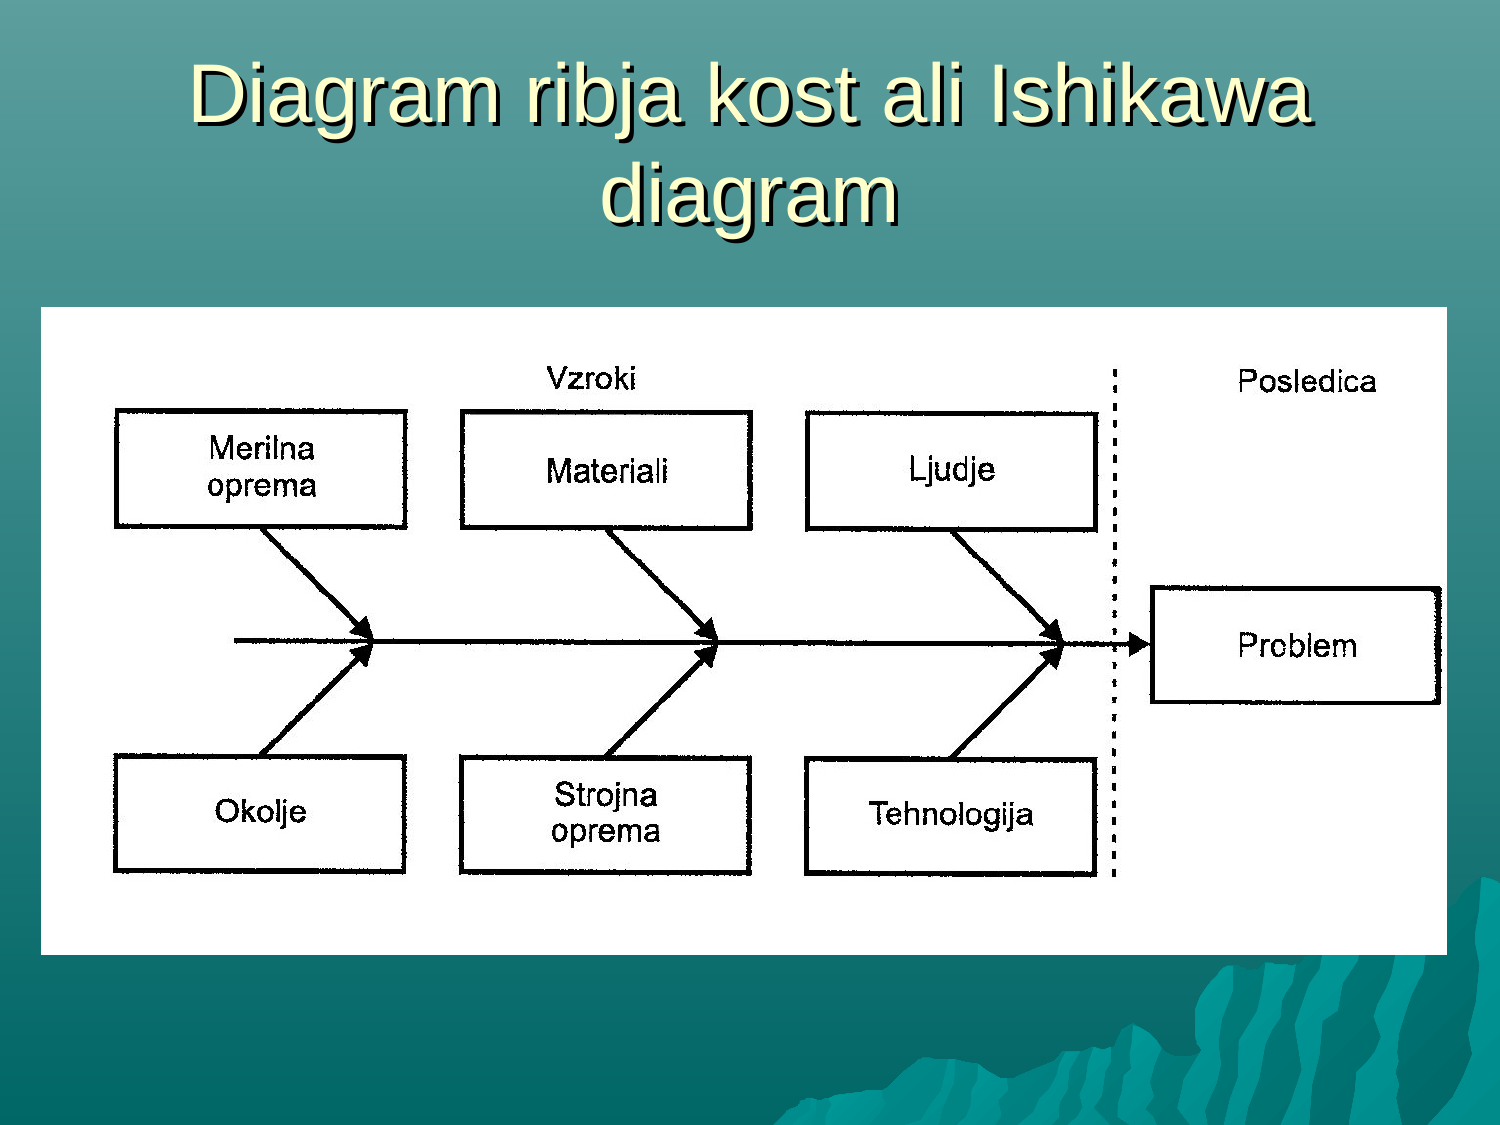

# Diagram ribja kost ali Ishikawa diagram